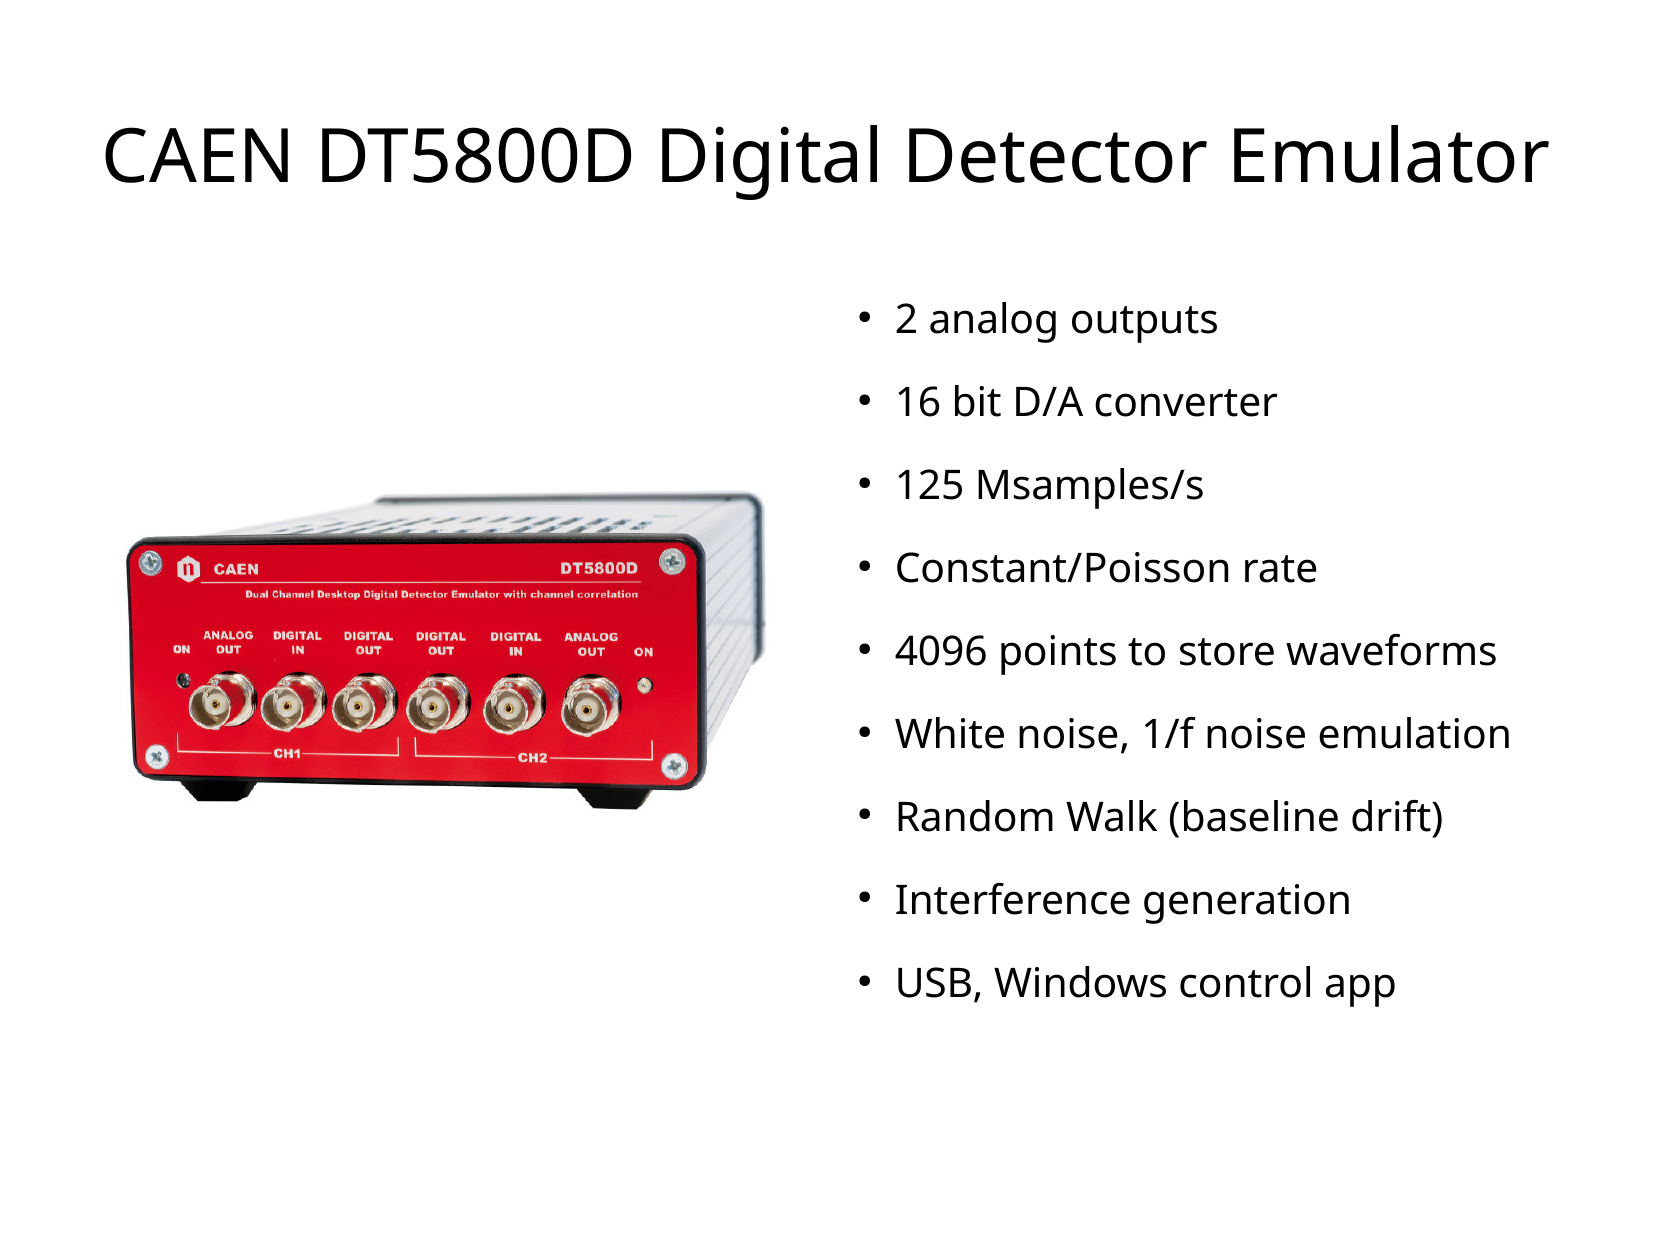

# CAEN DT5800D Digital Detector Emulator
2 analog outputs
16 bit D/A converter
125 Msamples/s
Constant/Poisson rate
4096 points to store waveforms
White noise, 1/f noise emulation
Random Walk (baseline drift)
Interference generation
USB, Windows control app